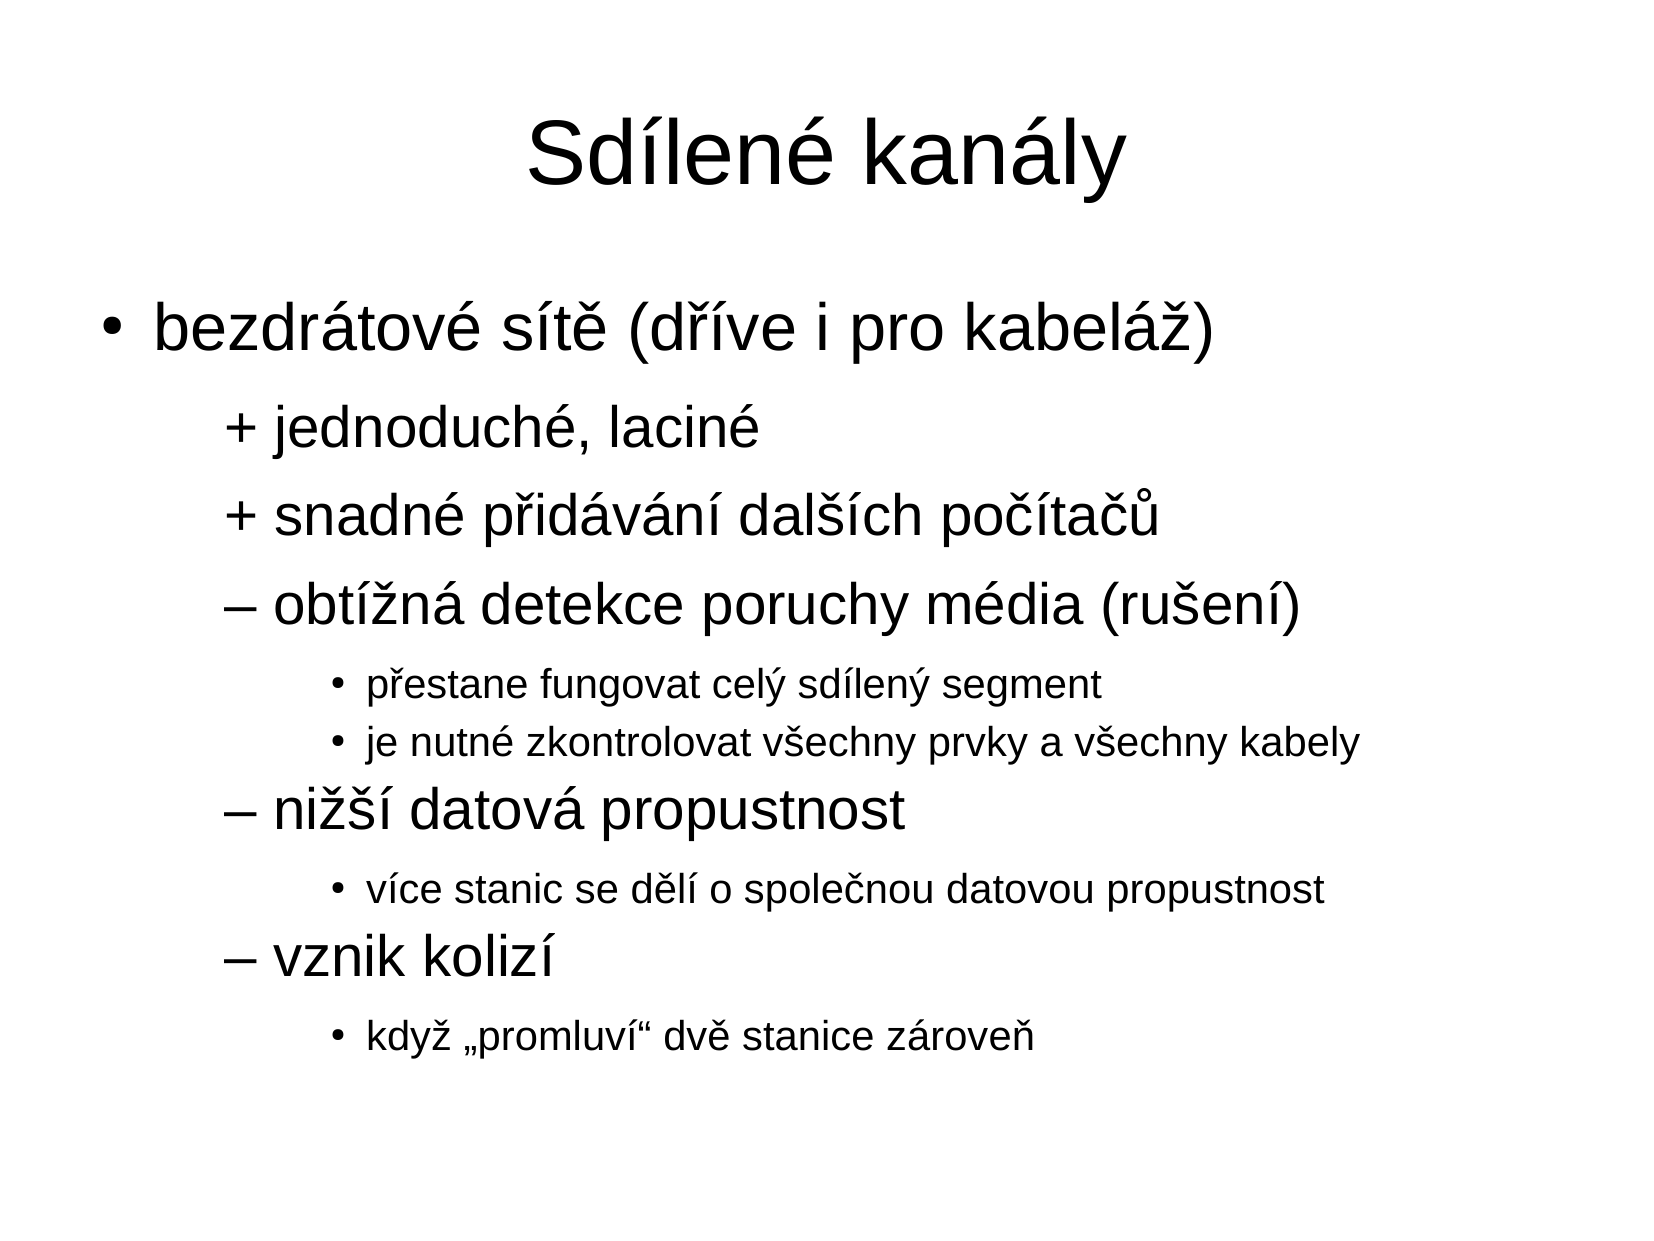

# Sdílené kanály
bezdrátové sítě (dříve i pro kabeláž)
+ jednoduché, laciné
+ snadné přidávání dalších počítačů
– obtížná detekce poruchy média (rušení)
přestane fungovat celý sdílený segment
je nutné zkontrolovat všechny prvky a všechny kabely
– nižší datová propustnost
více stanic se dělí o společnou datovou propustnost
– vznik kolizí
když „promluví“ dvě stanice zároveň